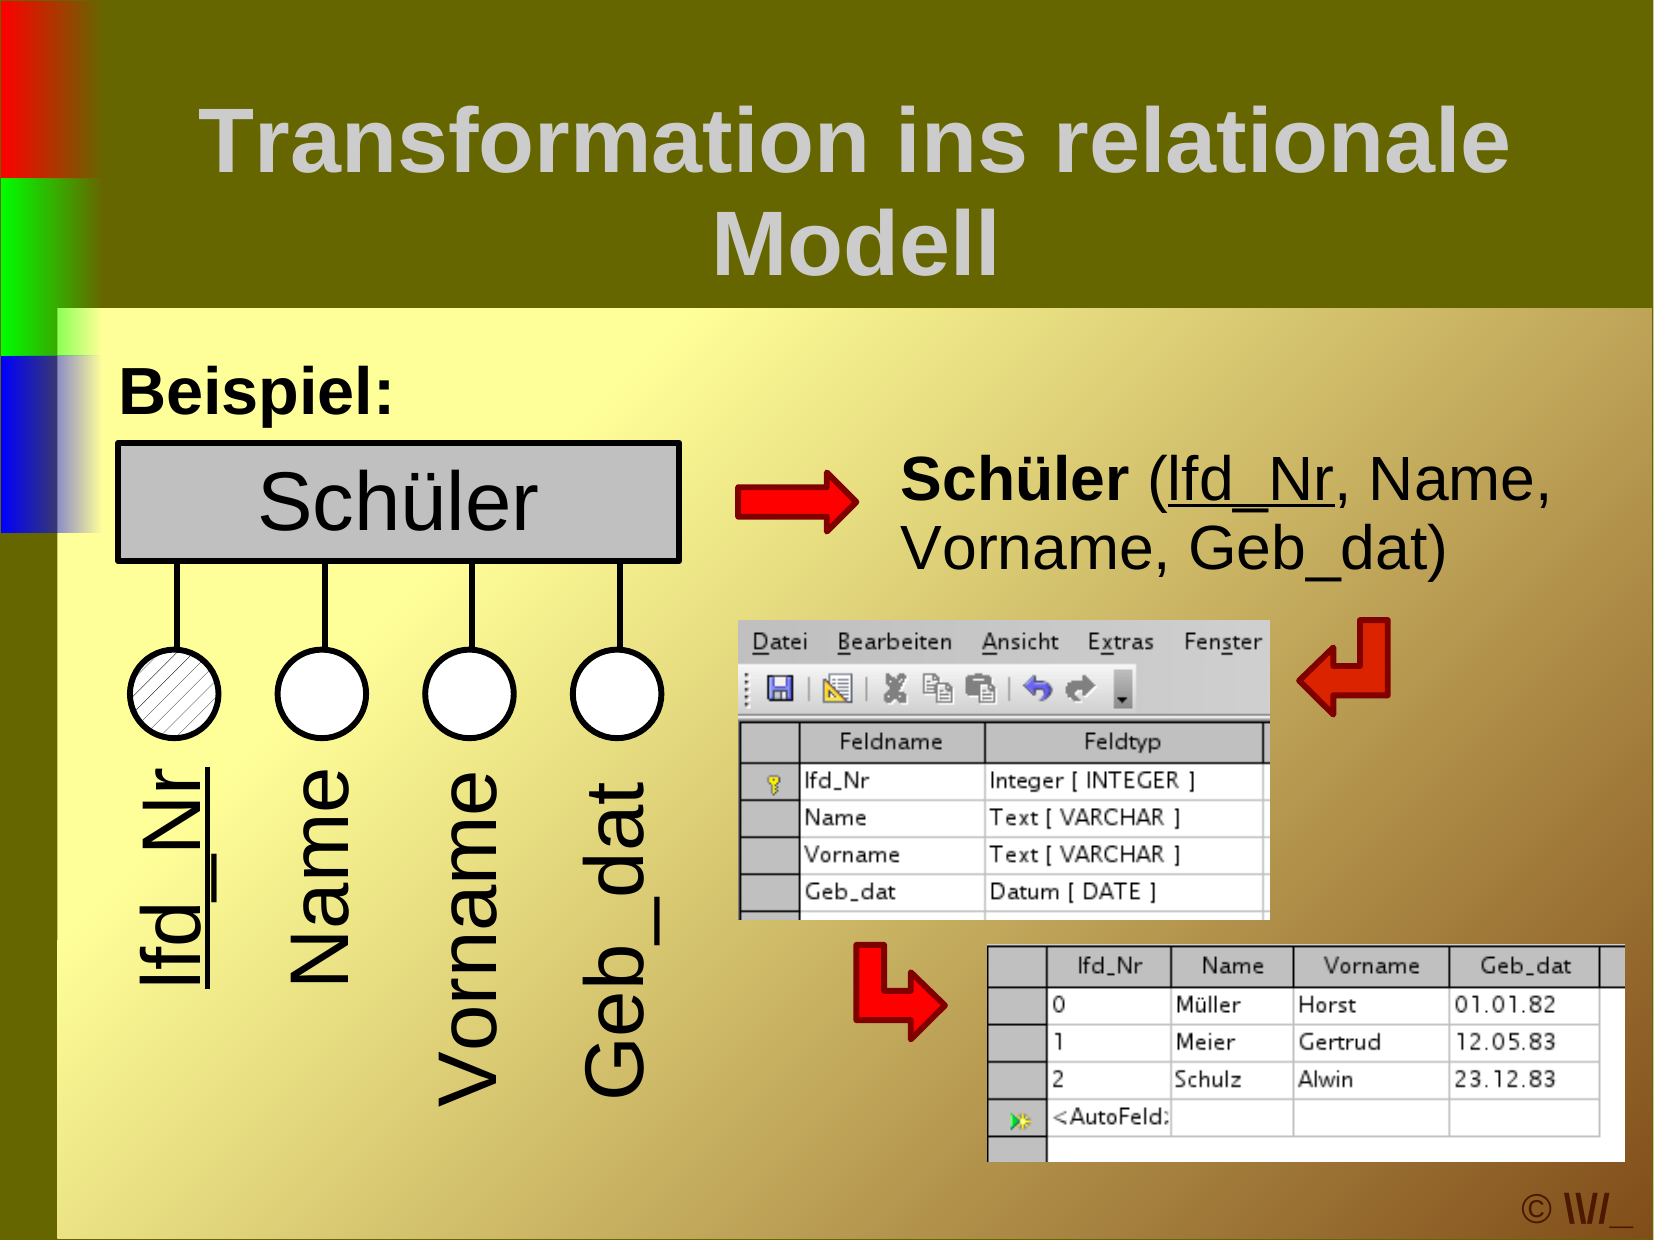

# Transformation ins relationale Modell
Beispiel:
Schüler (lfd_Nr, Name, Vorname, Geb_dat)
Schüler
lfd_Nr
Name
Vorname
Geb_dat